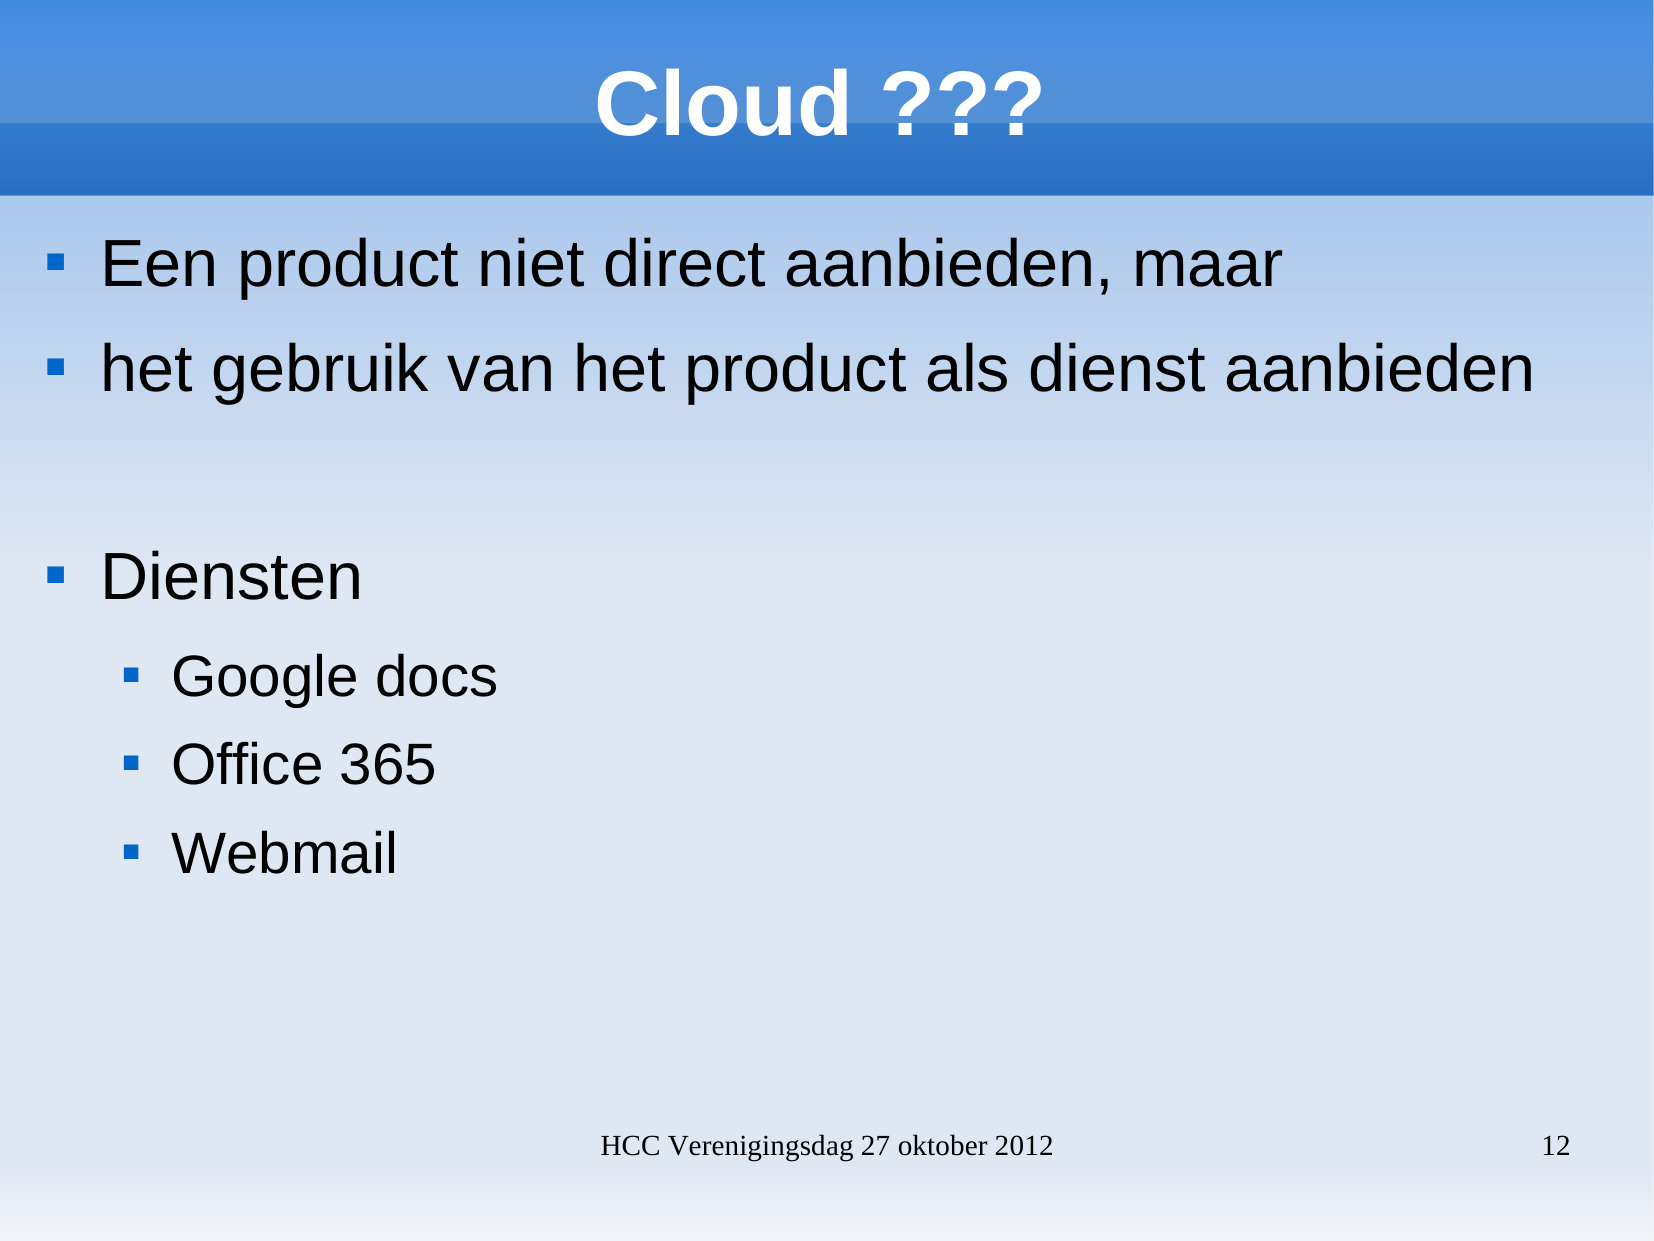

# Cloud ???
Een product niet direct aanbieden, maar
het gebruik van het product als dienst aanbieden
Diensten
Google docs
Office 365
Webmail
HCC Verenigingsdag 27 oktober 2012
12